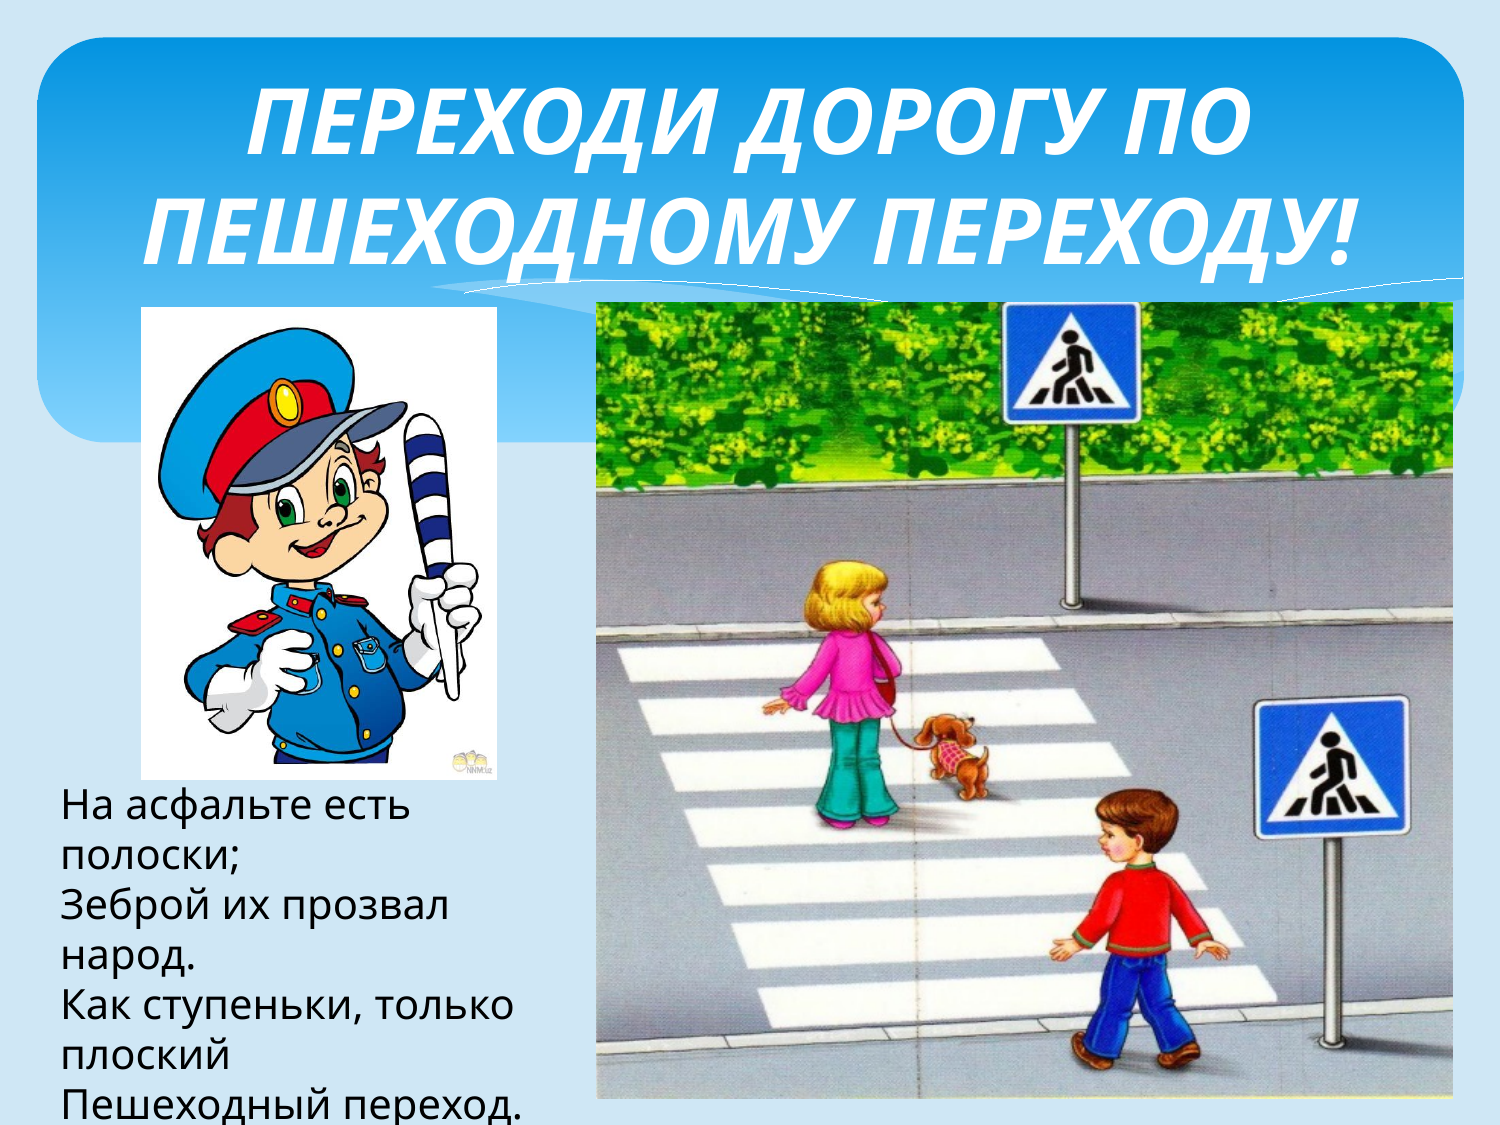

# ПЕРЕХОДИ ДОРОГУ ПО ПЕШЕХОДНОМУ ПЕРЕХОДУ!
На асфальте есть полоски; 
Зеброй их прозвал народ.
Как ступеньки, только плоский 
Пешеходный переход.